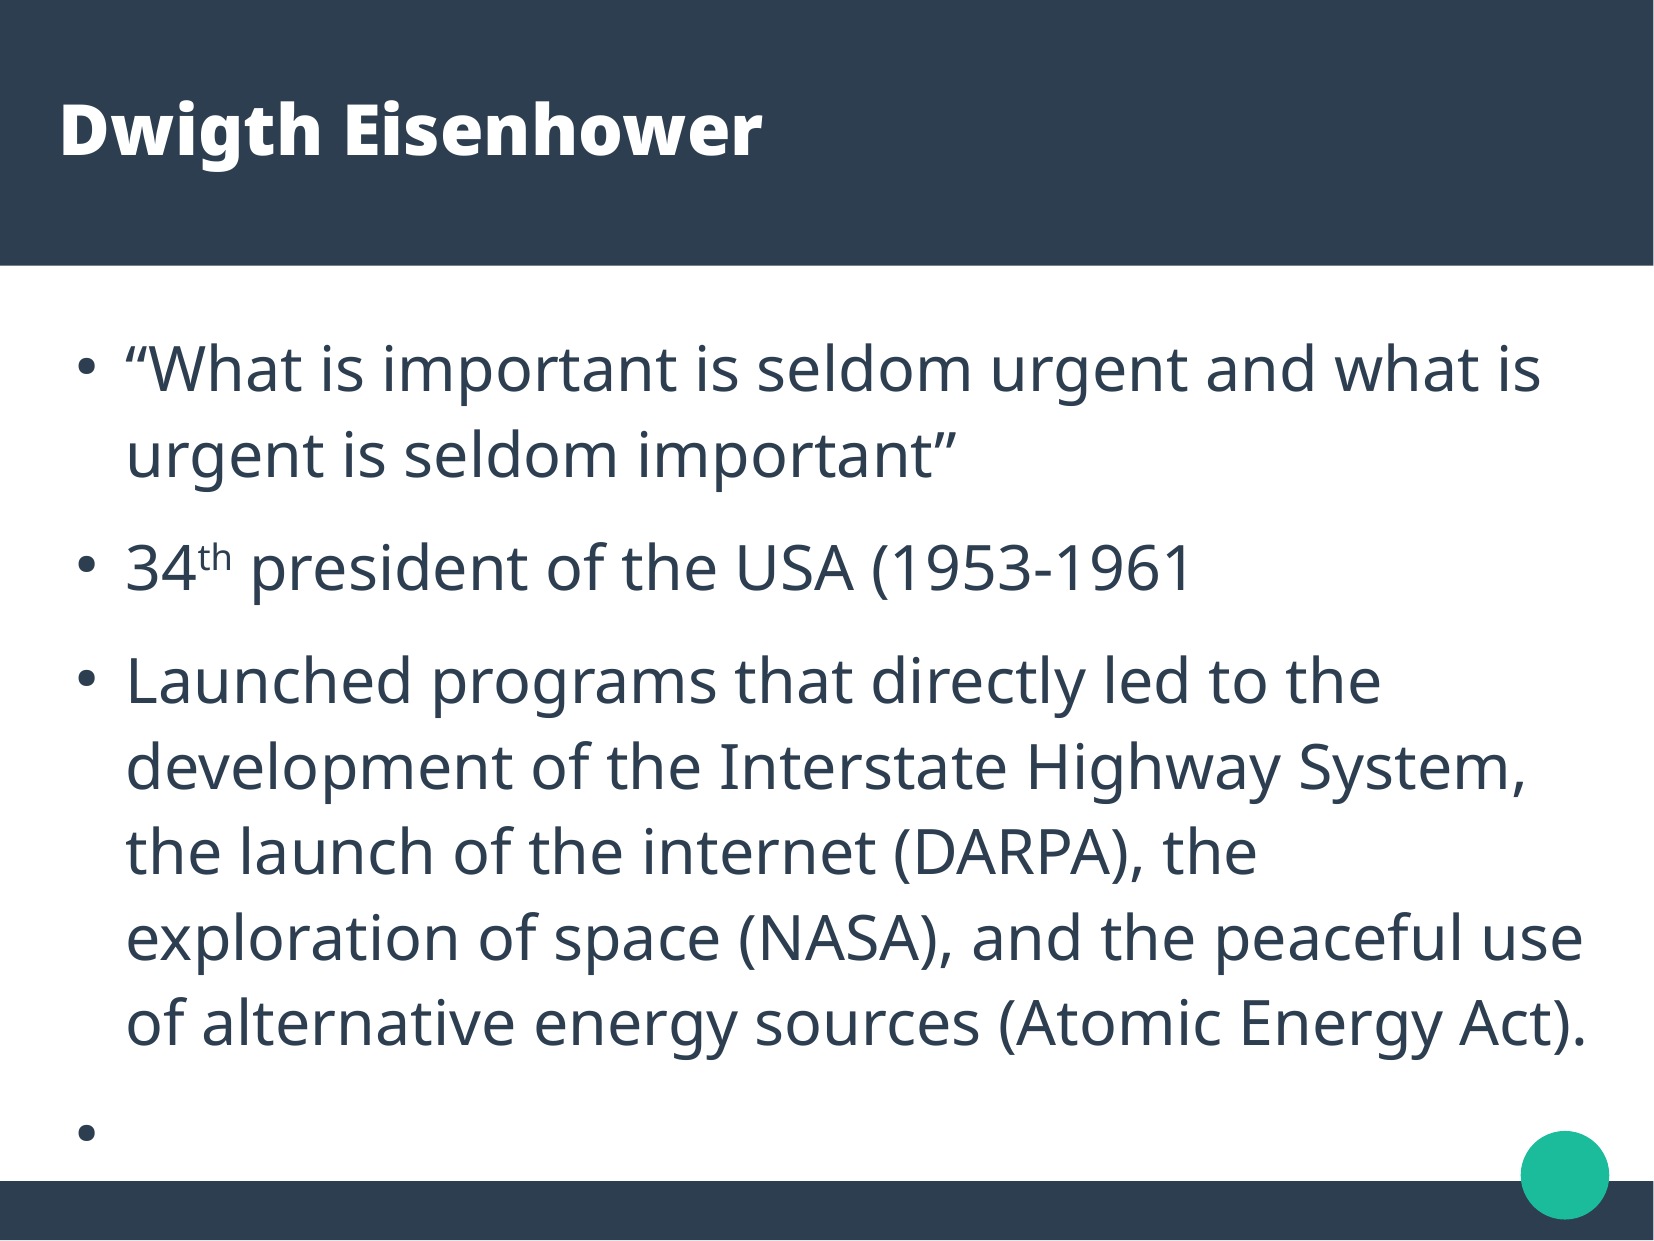

# Dwigth Eisenhower
“What is important is seldom urgent and what is urgent is seldom important”
34th president of the USA (1953-1961
Launched programs that directly led to the development of the Interstate Highway System, the launch of the internet (DARPA), the exploration of space (NASA), and the peaceful use of alternative energy sources (Atomic Energy Act).